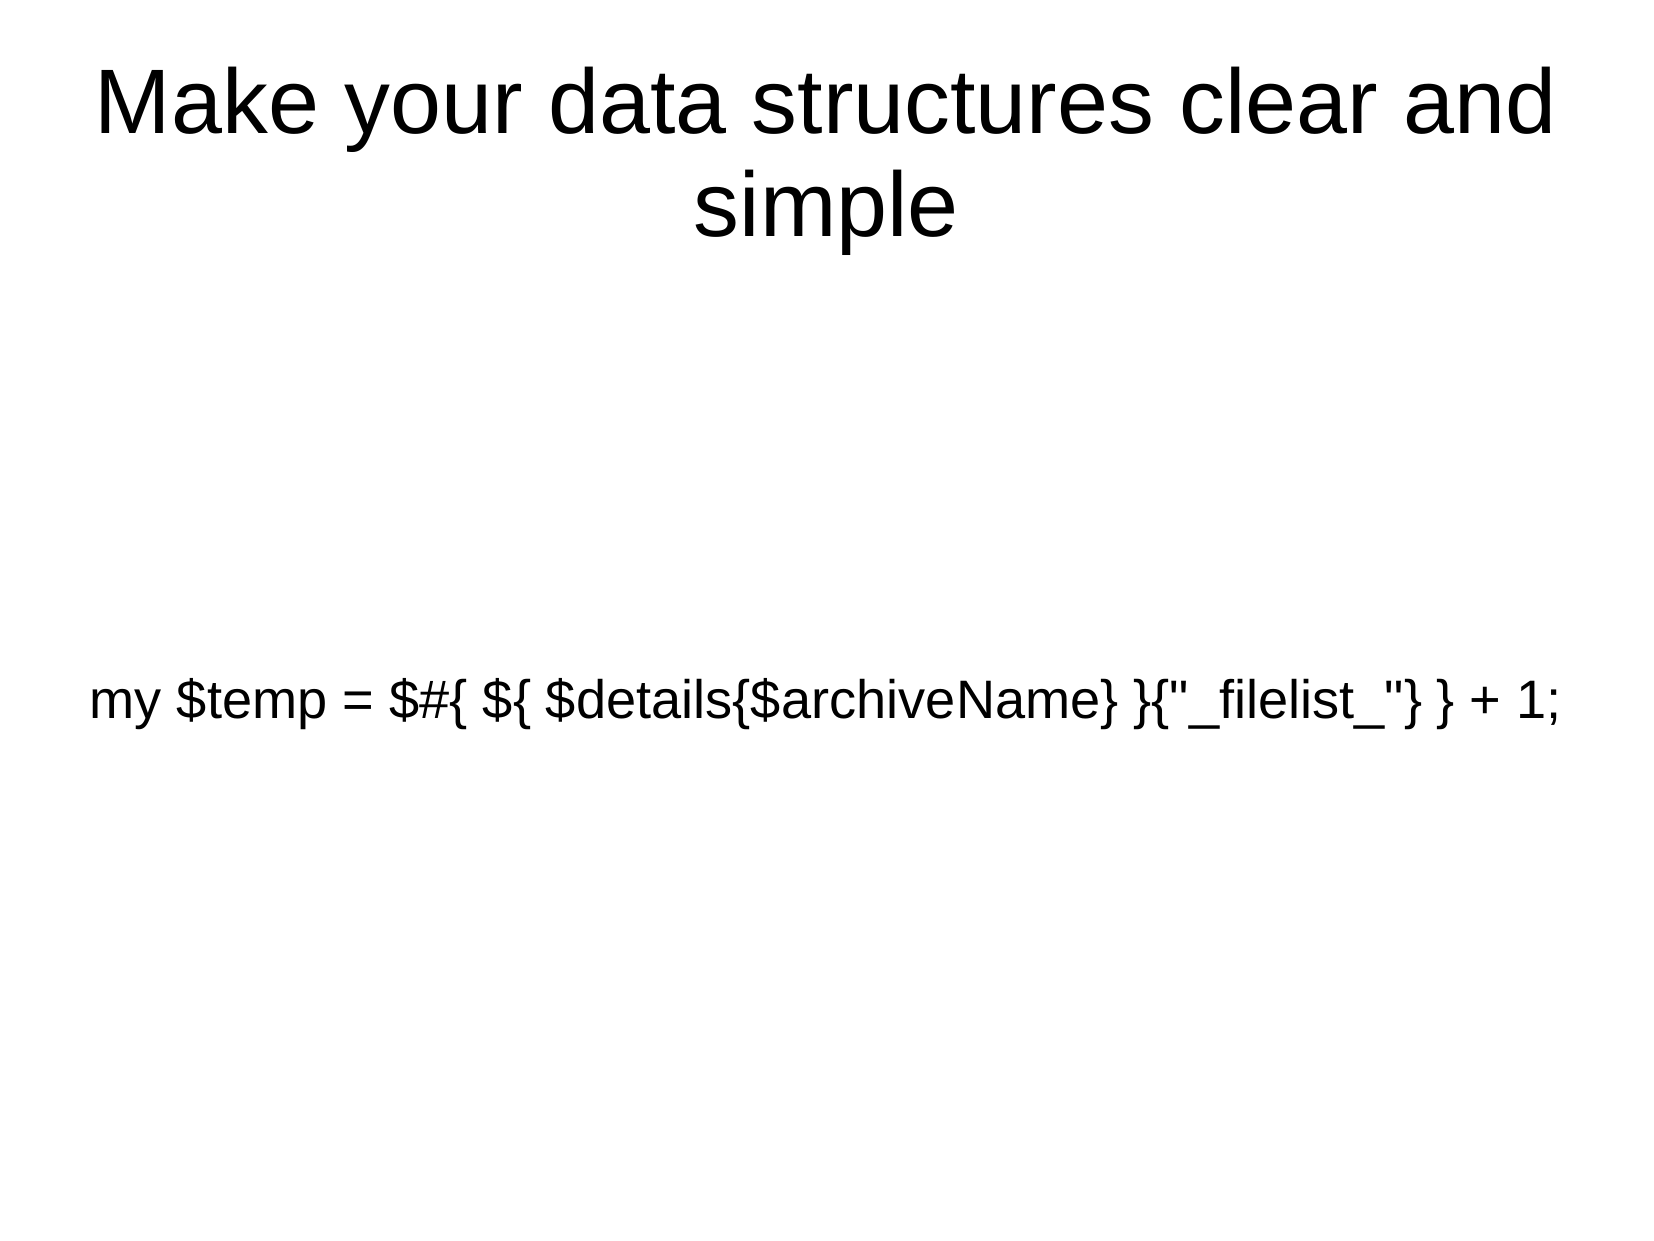

# Make your data structures clear and simple
my $temp = $#{ ${ $details{$archiveName} }{"_filelist_"} } + 1;